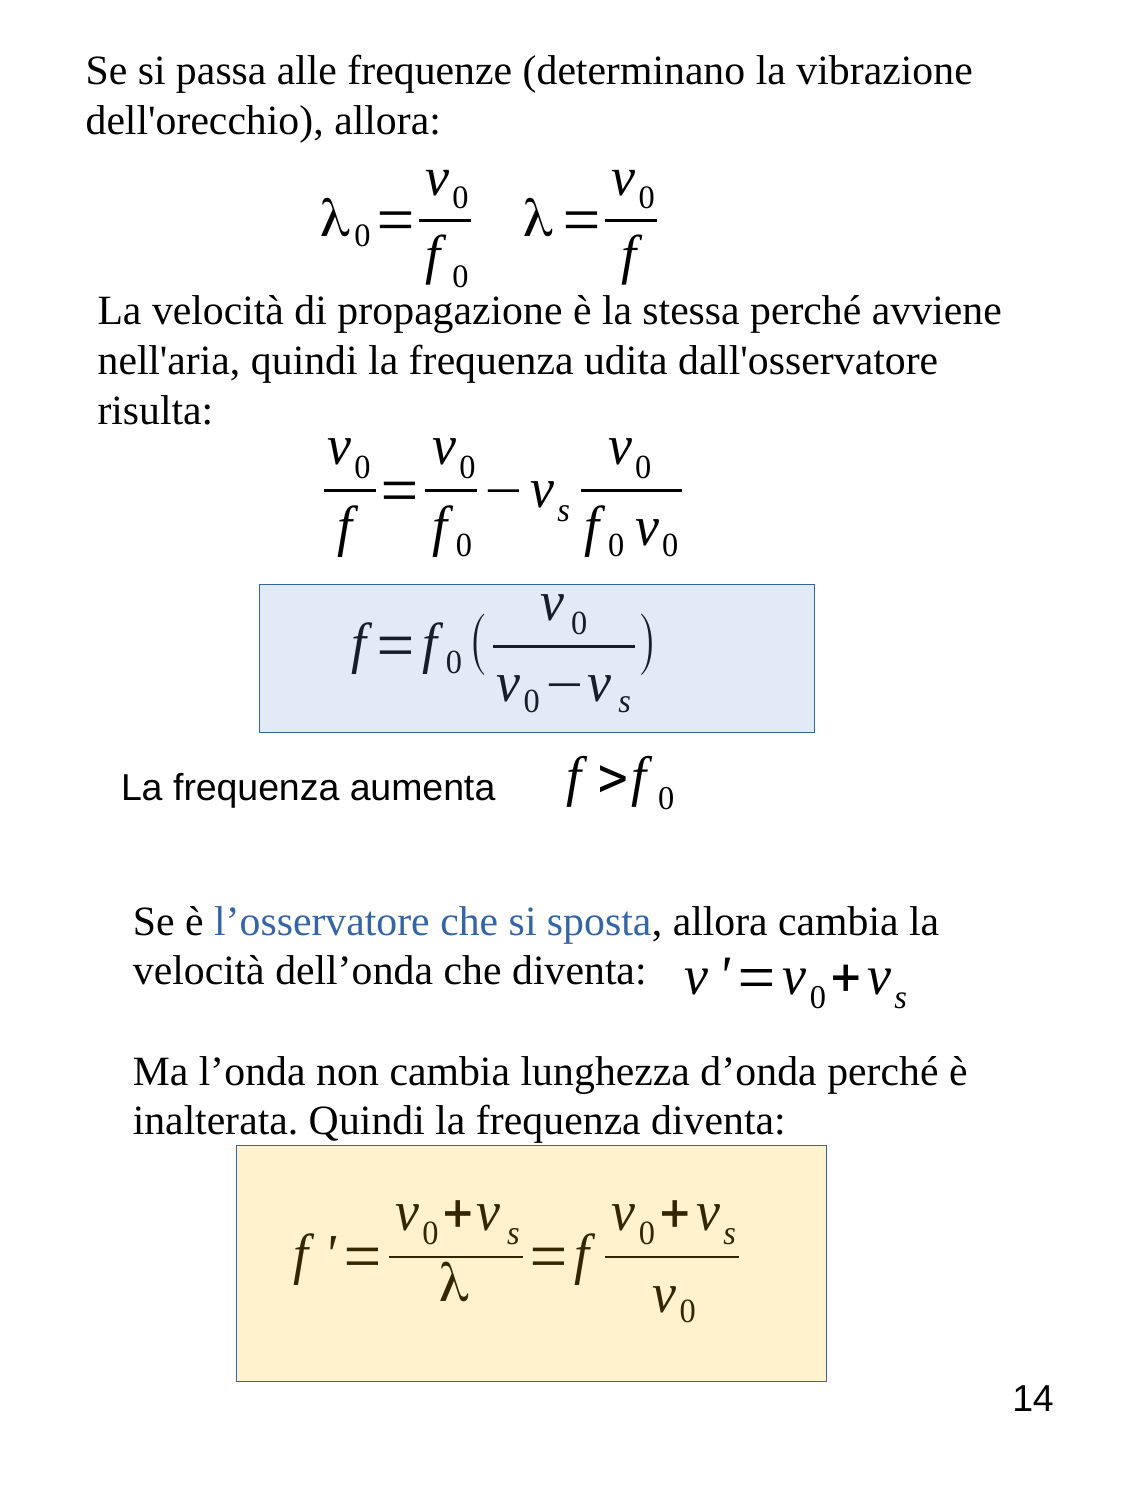

Se si passa alle frequenze (determinano la vibrazione dell'orecchio), allora:
La velocità di propagazione è la stessa perché avviene nell'aria, quindi la frequenza udita dall'osservatore risulta:
La frequenza aumenta
Se è l’osservatore che si sposta, allora cambia la velocità dell’onda che diventa:
Ma l’onda non cambia lunghezza d’onda perché è inalterata. Quindi la frequenza diventa:
P17 Onde Generalita'
14